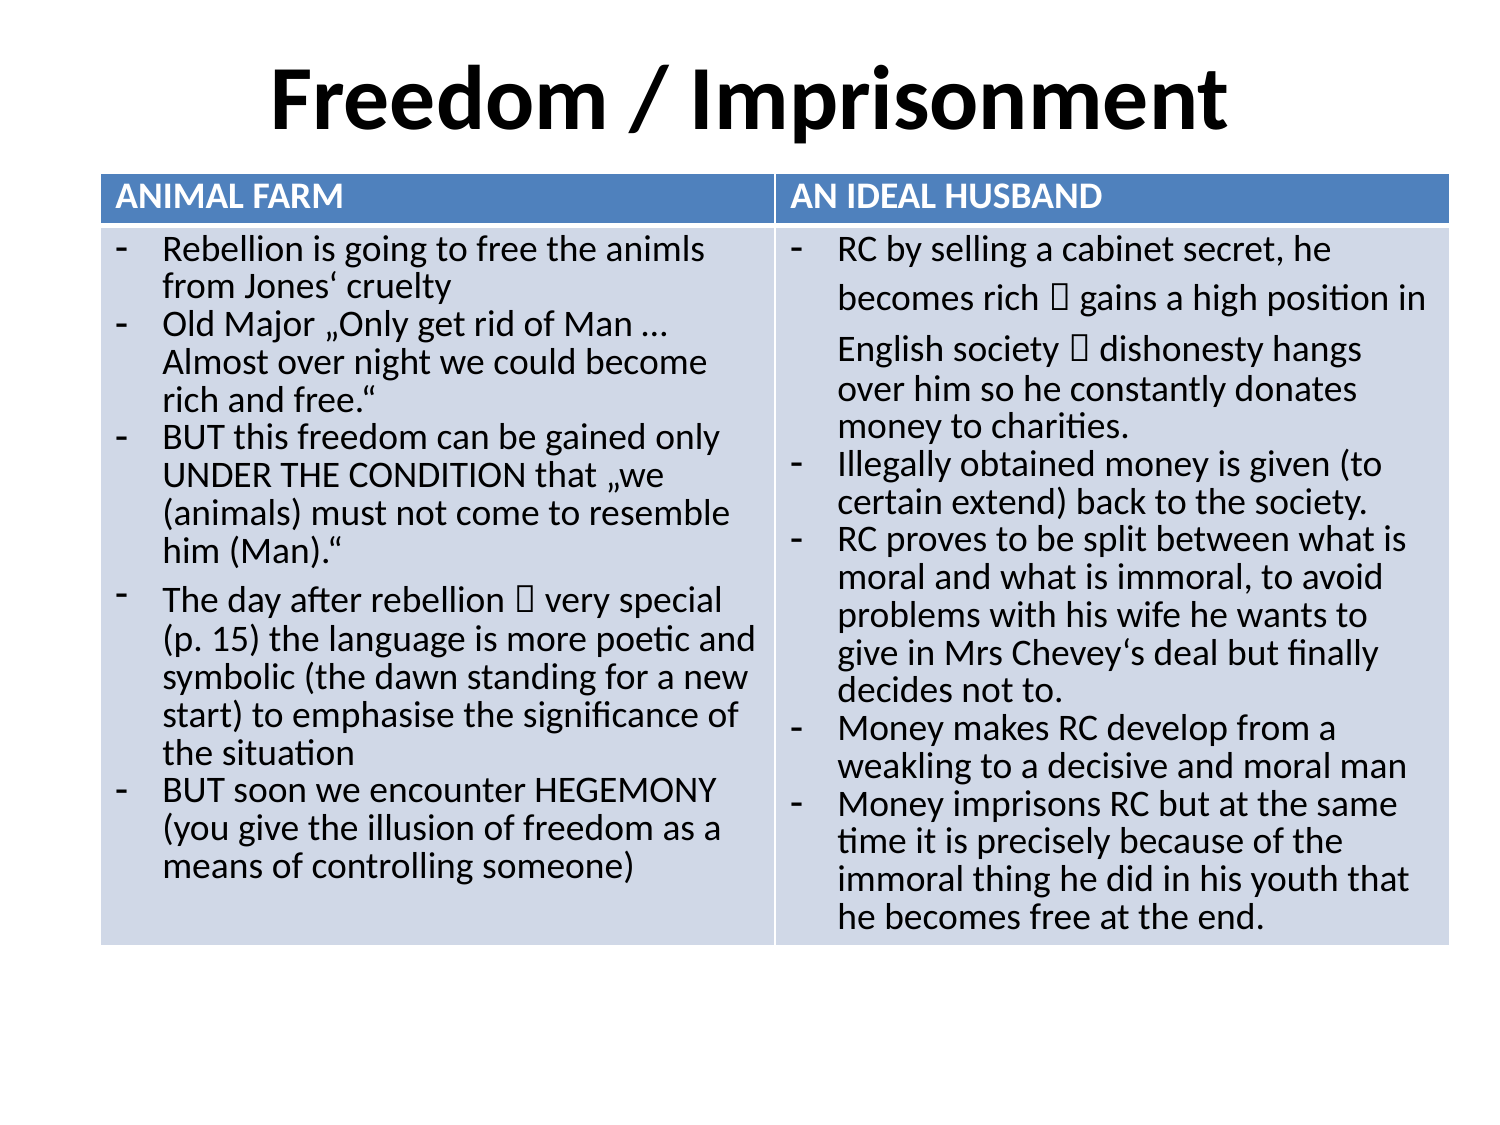

# Freedom / Imprisonment
| ANIMAL FARM | AN IDEAL HUSBAND |
| --- | --- |
| Rebellion is going to free the animls from Jones‘ cruelty Old Major „Only get rid of Man … Almost over night we could become rich and free.“ BUT this freedom can be gained only UNDER THE CONDITION that „we (animals) must not come to resemble him (Man).“ The day after rebellion  very special (p. 15) the language is more poetic and symbolic (the dawn standing for a new start) to emphasise the significance of the situation BUT soon we encounter HEGEMONY (you give the illusion of freedom as a means of controlling someone) | RC by selling a cabinet secret, he becomes rich  gains a high position in English society  dishonesty hangs over him so he constantly donates money to charities. Illegally obtained money is given (to certain extend) back to the society. RC proves to be split between what is moral and what is immoral, to avoid problems with his wife he wants to give in Mrs Chevey‘s deal but finally decides not to. Money makes RC develop from a weakling to a decisive and moral man Money imprisons RC but at the same time it is precisely because of the immoral thing he did in his youth that he becomes free at the end. |